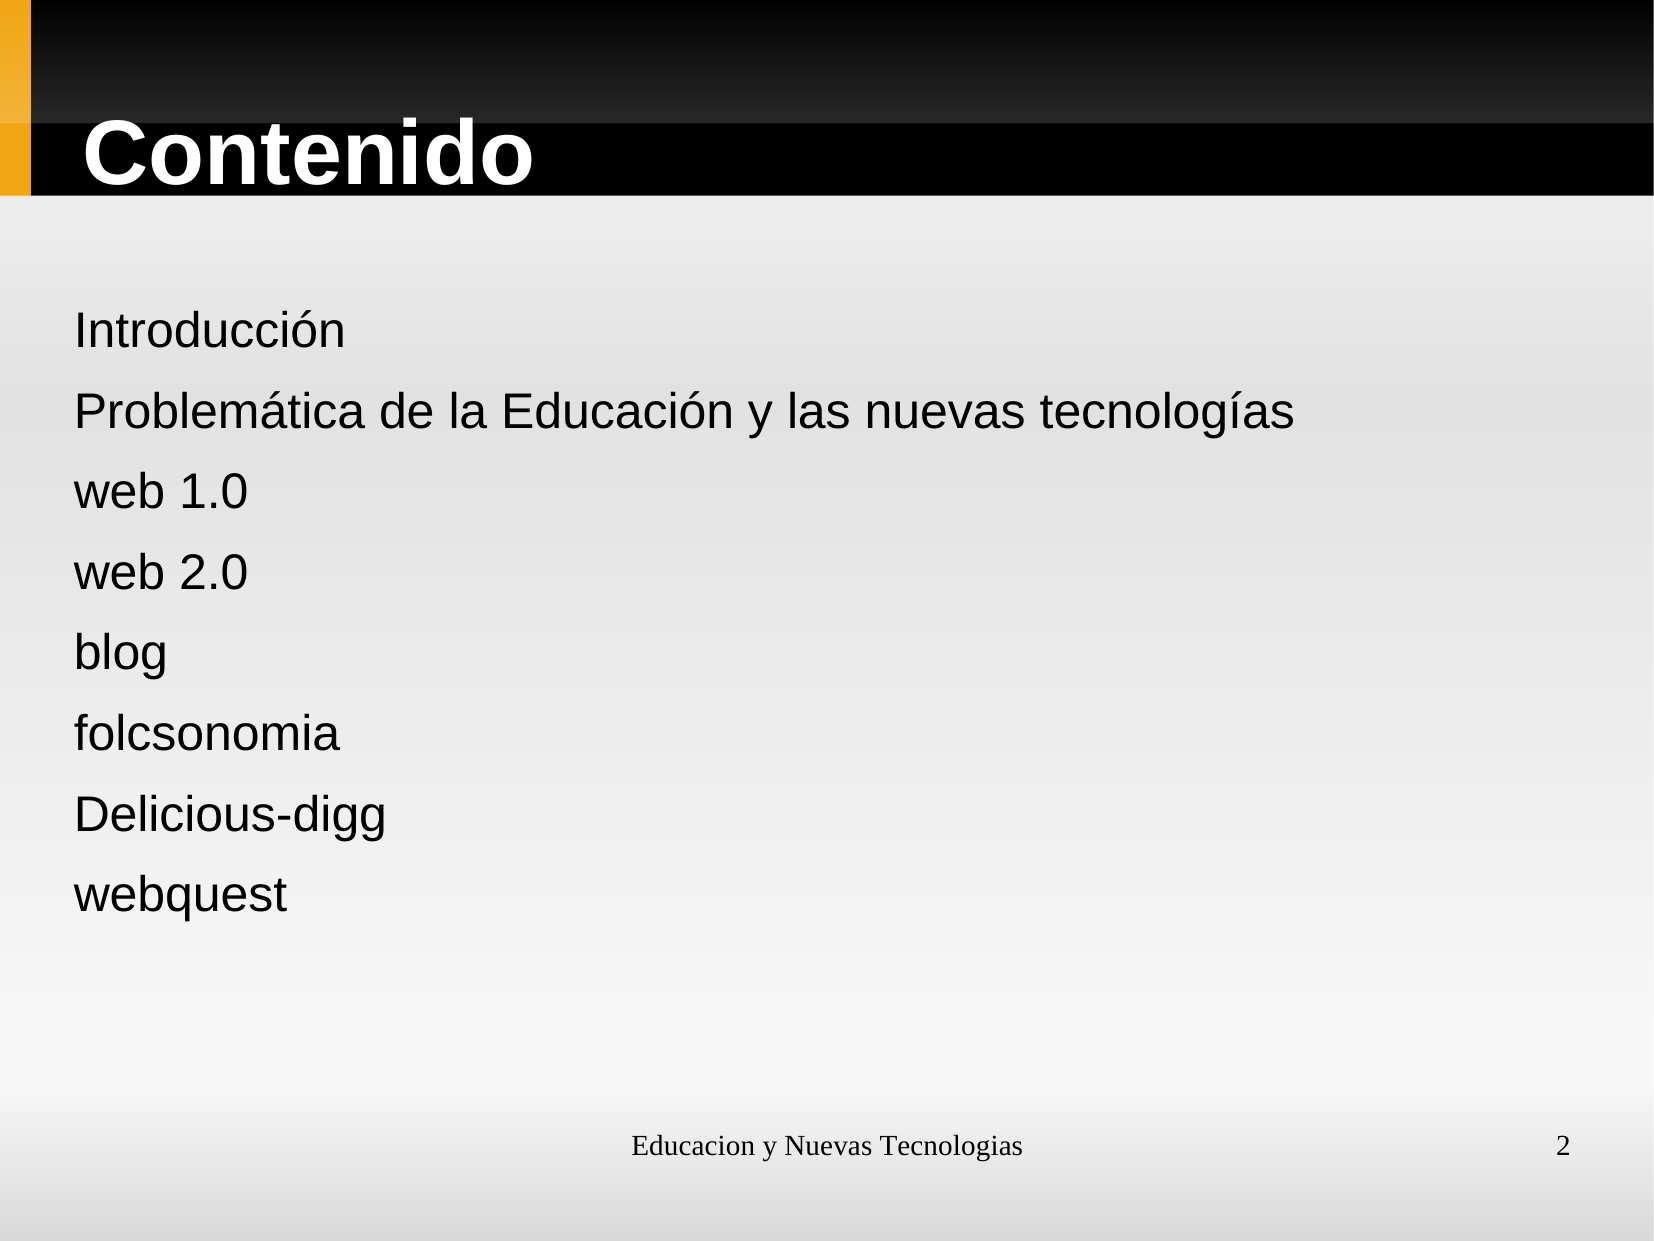

Contenido
#
Introducción
Problemática de la Educación y las nuevas tecnologías
web 1.0
web 2.0
blog
folcsonomia
Delicious-digg
webquest
Educacion y Nuevas Tecnologias
2